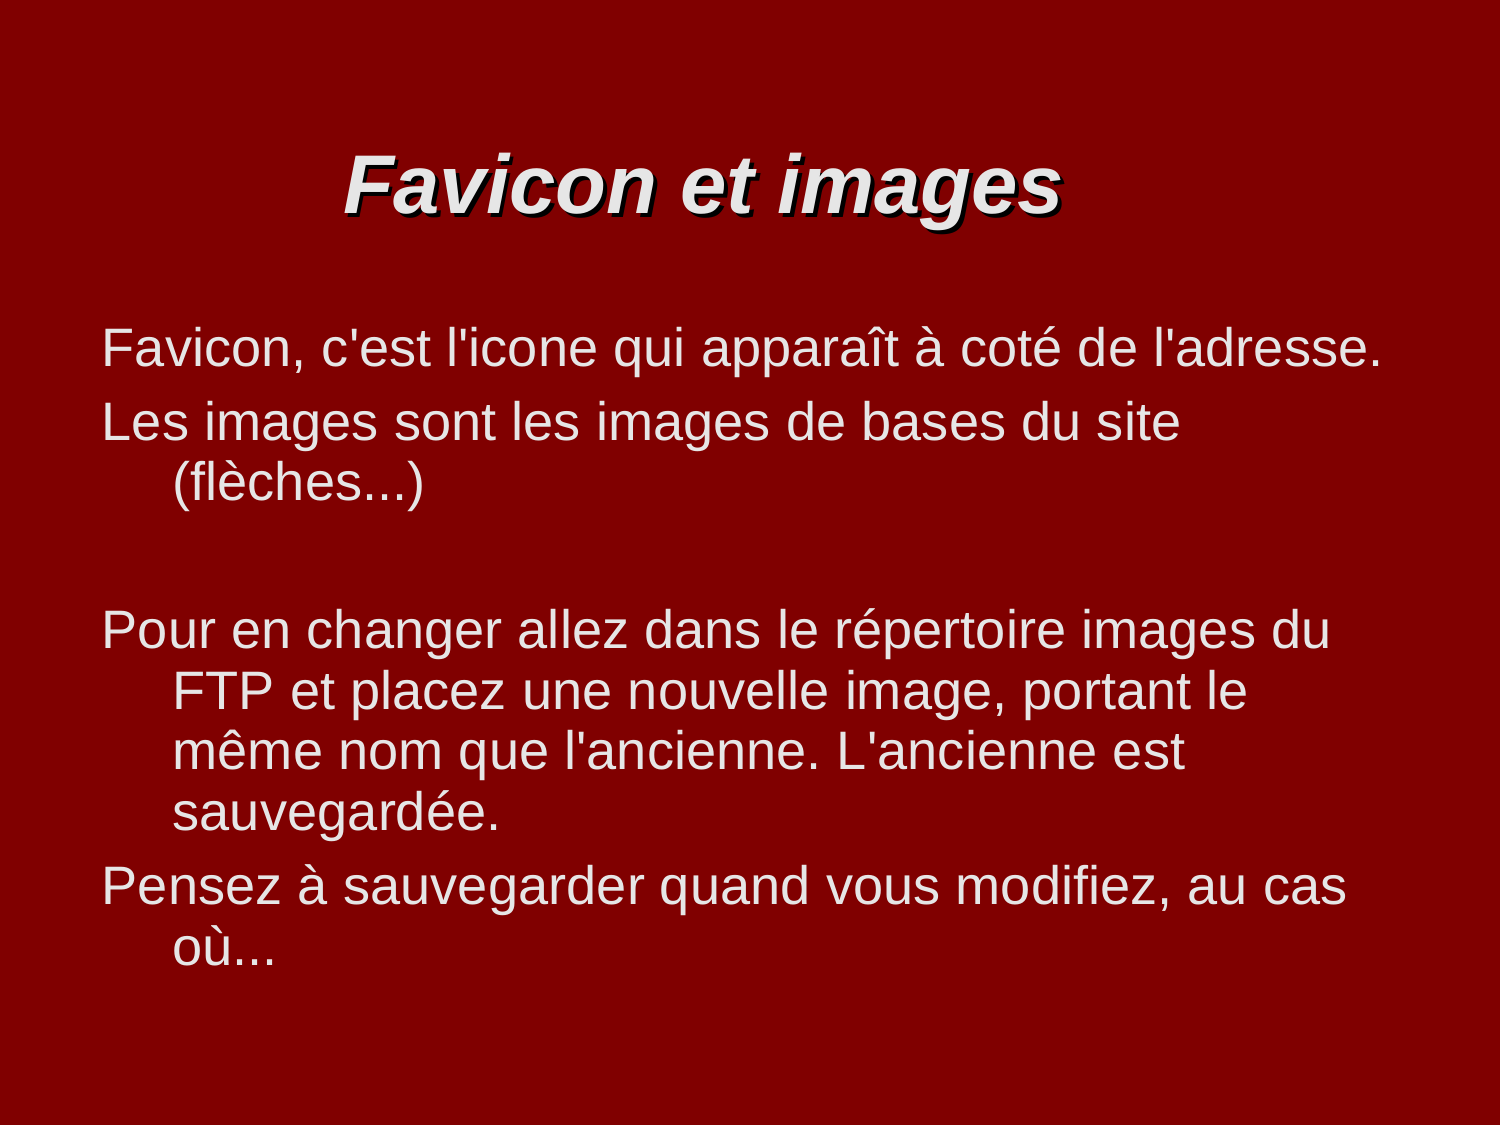

# Favicon et images
Favicon, c'est l'icone qui apparaît à coté de l'adresse.
Les images sont les images de bases du site (flèches...)
Pour en changer allez dans le répertoire images du FTP et placez une nouvelle image, portant le même nom que l'ancienne. L'ancienne est sauvegardée.
Pensez à sauvegarder quand vous modifiez, au cas où...